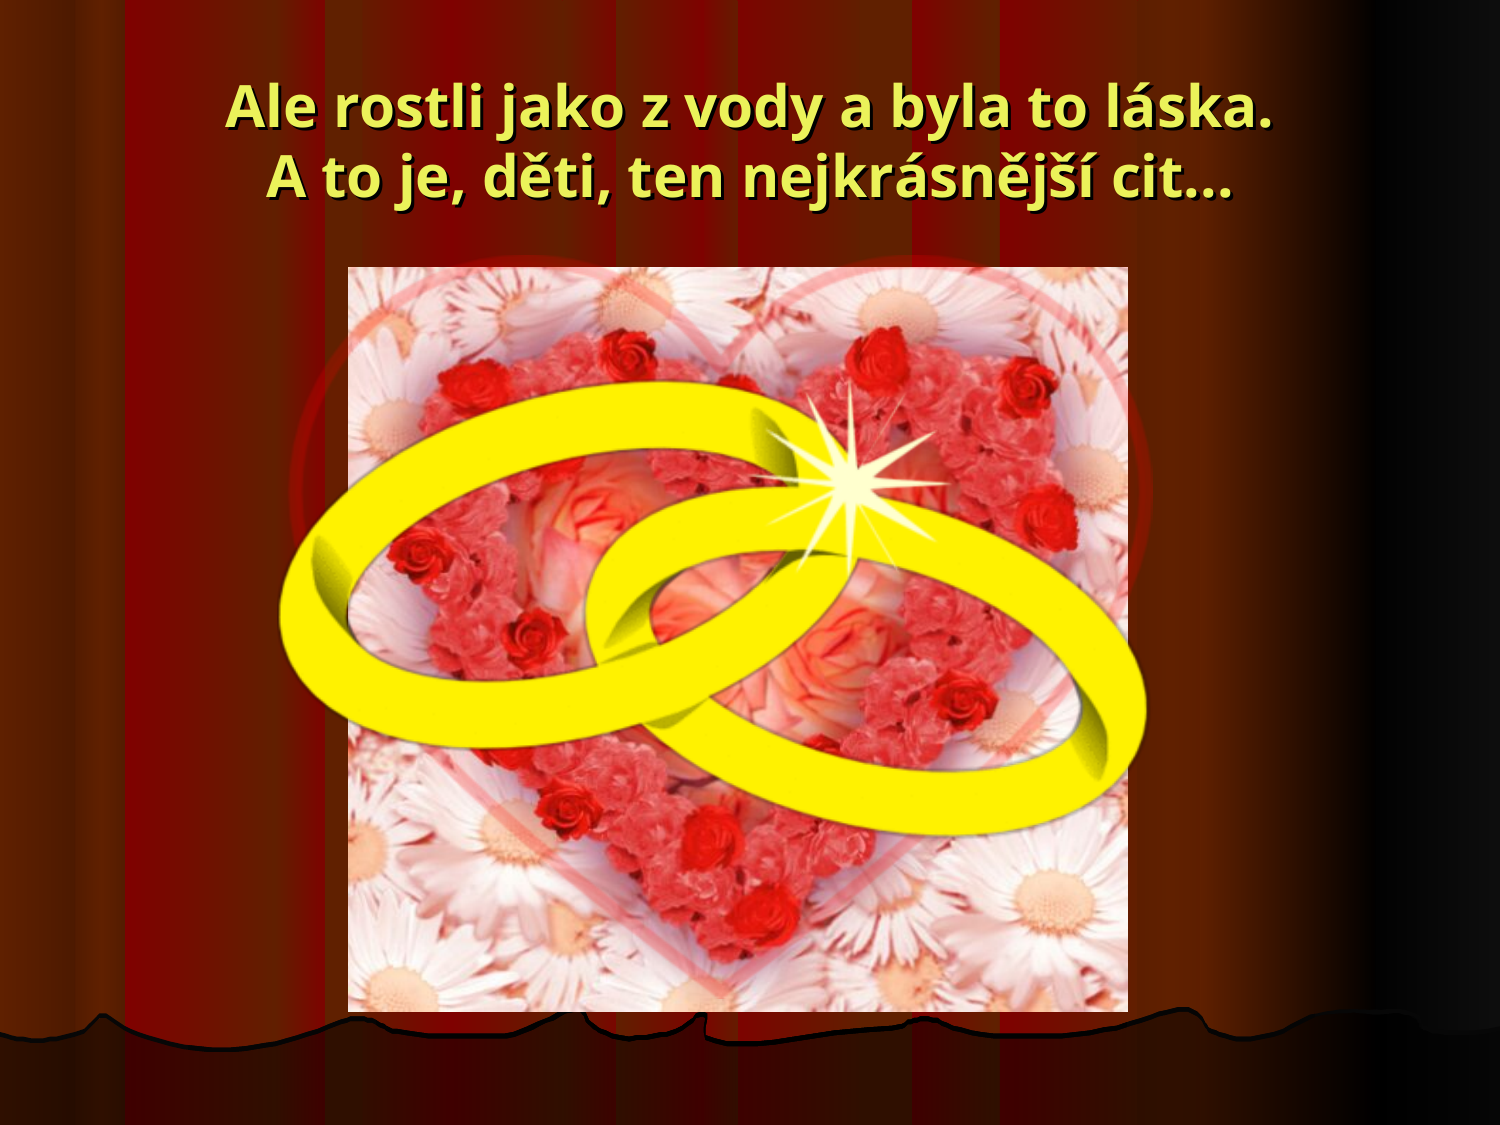

# Ale rostli jako z vody a byla to láska. A to je, děti, ten nejkrásnější cit...